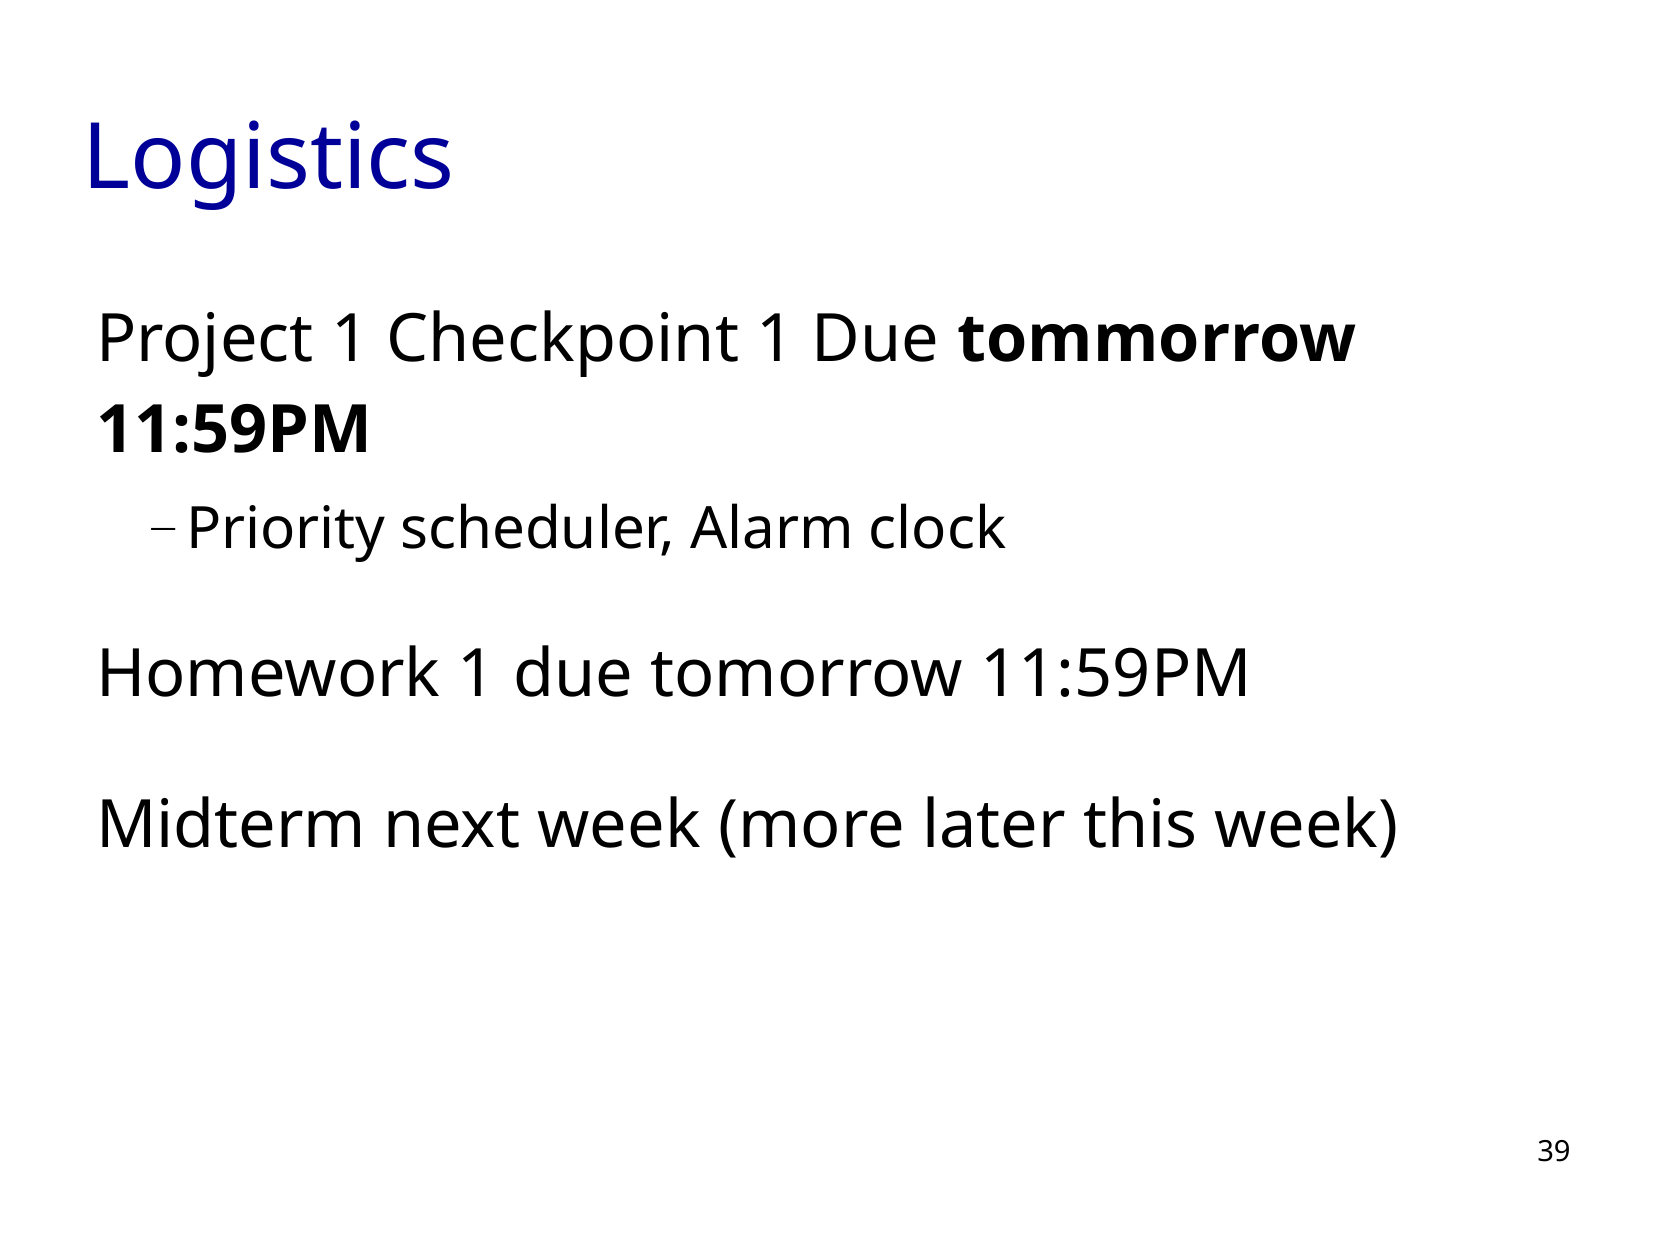

# Logistics
Project 1 Checkpoint 1 Due tommorrow 11:59PM
Priority scheduler, Alarm clock
Homework 1 due tomorrow 11:59PM
Midterm next week (more later this week)
39